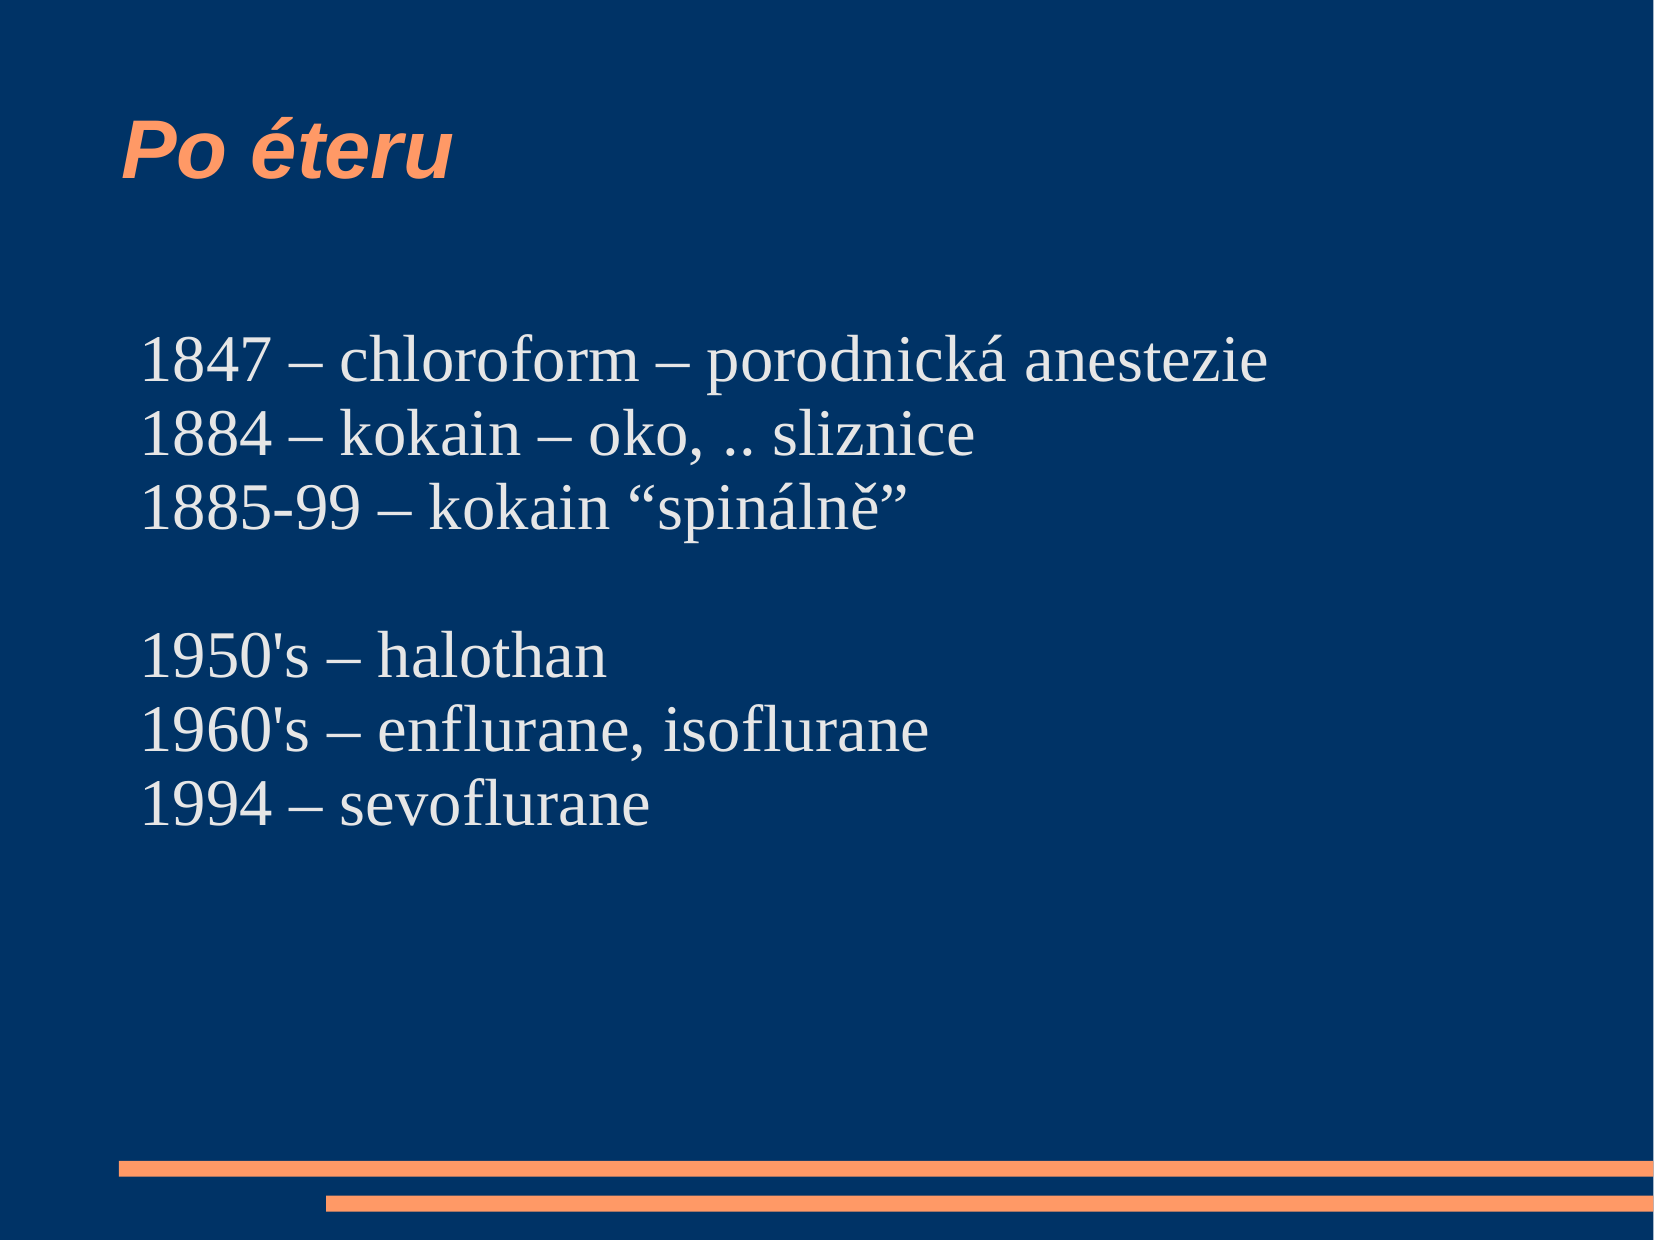

# Po éteru
1847 – chloroform – porodnická anestezie
1884 – kokain – oko, .. sliznice
1885-99 – kokain “spinálně”
1950's – halothan
1960's – enflurane, isoflurane
1994 – sevoflurane